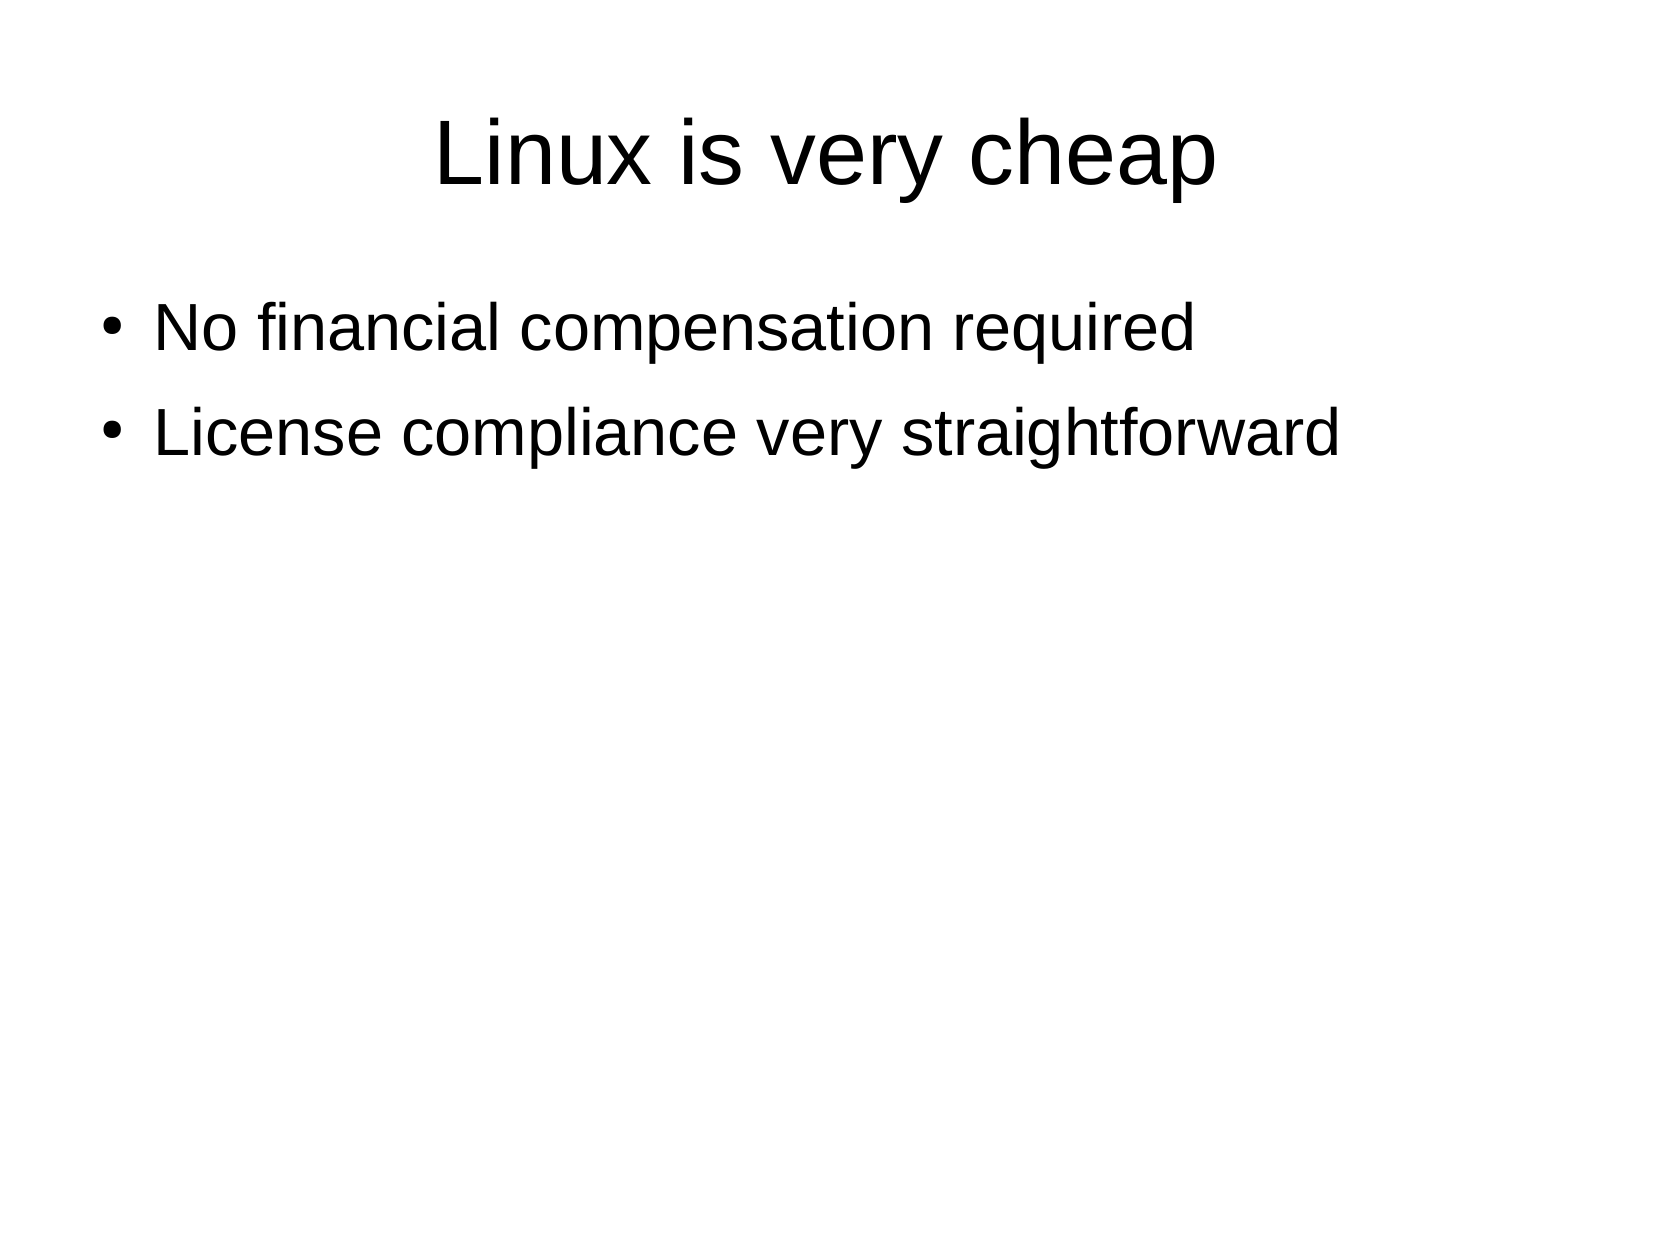

# Linux is very cheap
No financial compensation required
License compliance very straightforward